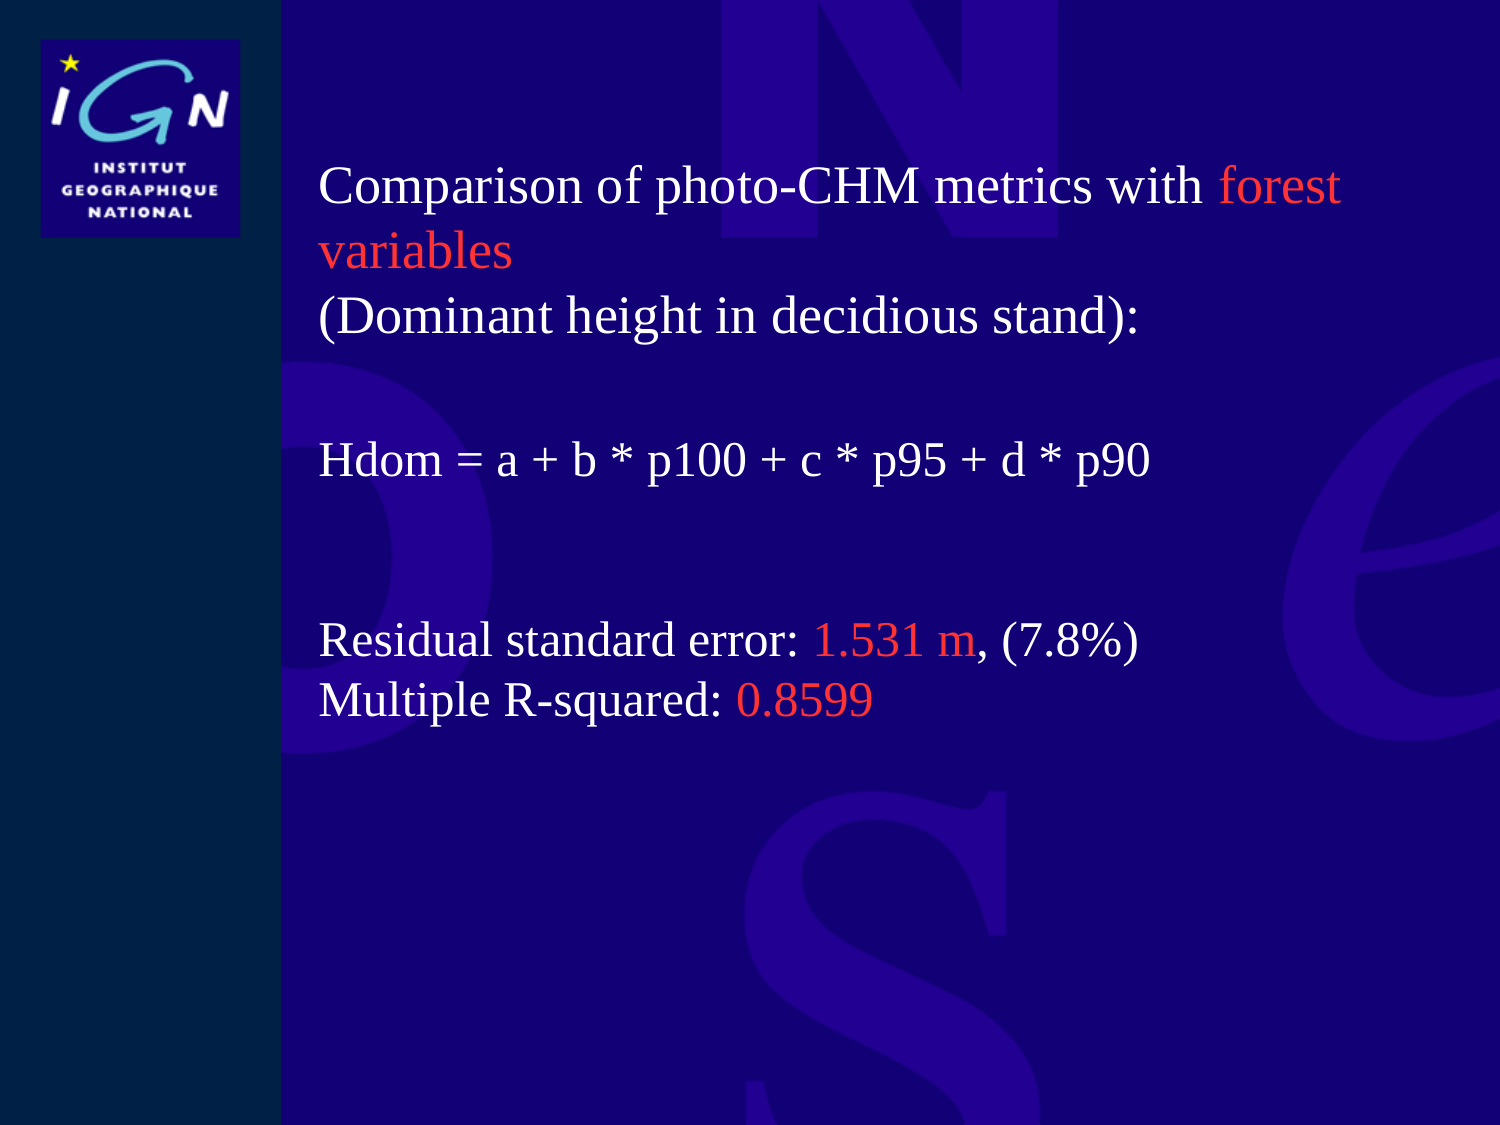

Comparison of photo-CHM metrics with forest
variables
(Dominant height in decidious stand):
Hdom = a + b * p100 + c * p95 + d * p90
Residual standard error: 1.531 m, (7.8%)
Multiple R-squared: 0.8599